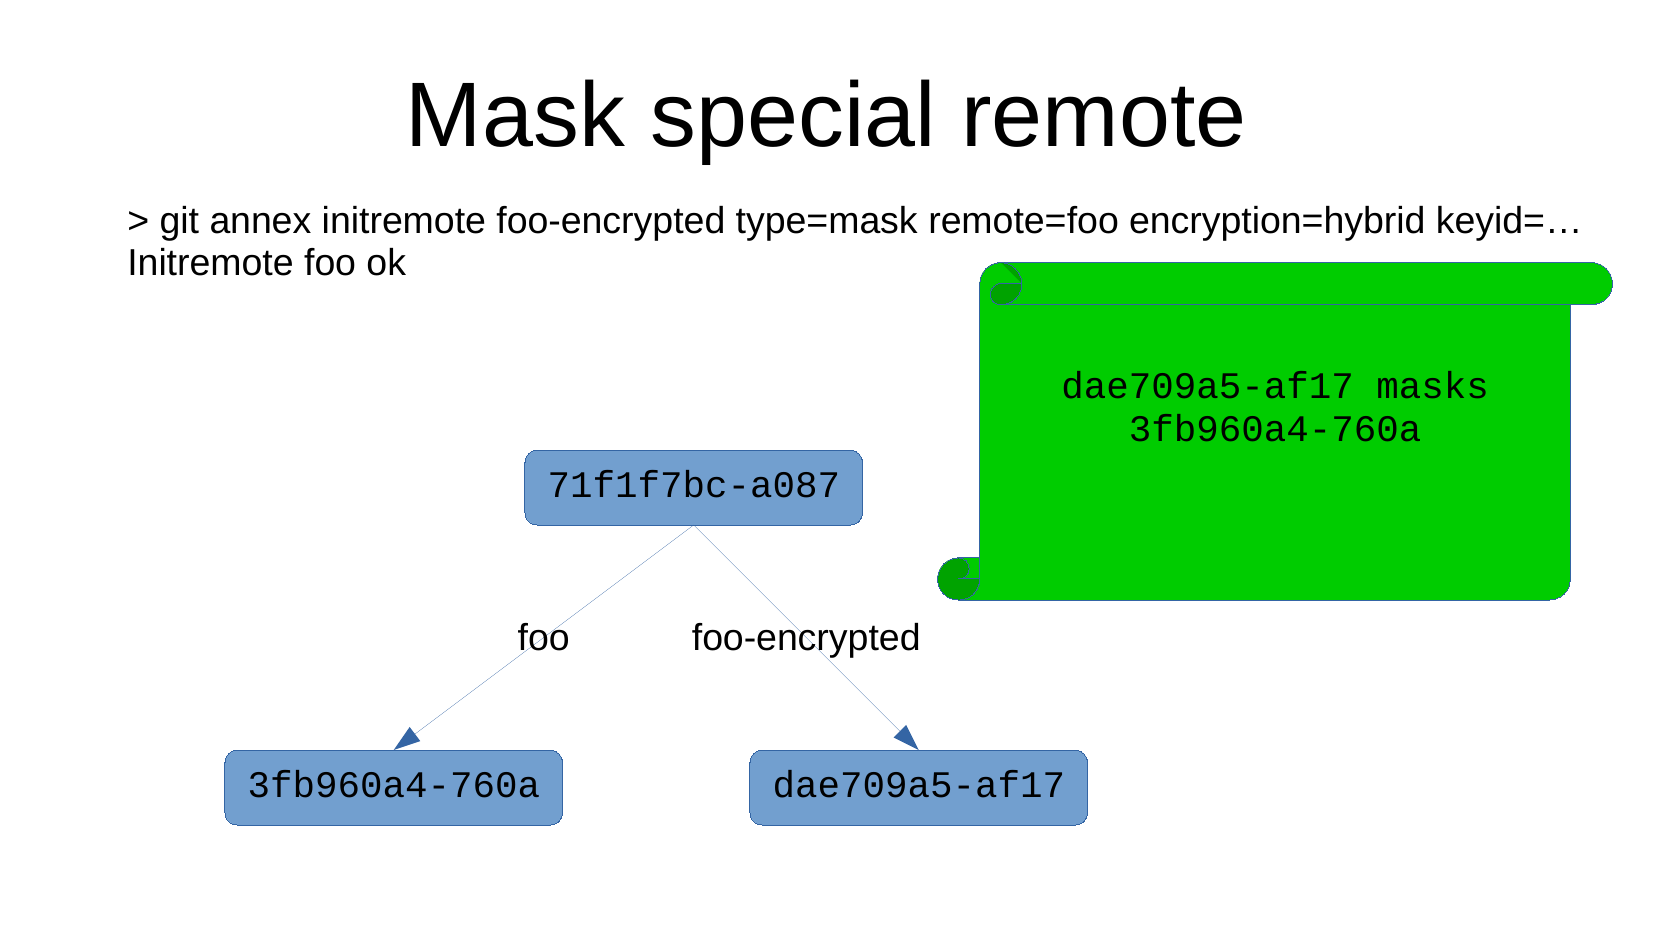

# Mask special remote
> git annex initremote foo-encrypted type=mask remote=foo encryption=hybrid keyid=…
Initremote foo ok
dae709a5-af17 masks 3fb960a4-760a
71f1f7bc-a087
3fb960a4-760a
dae709a5-af17